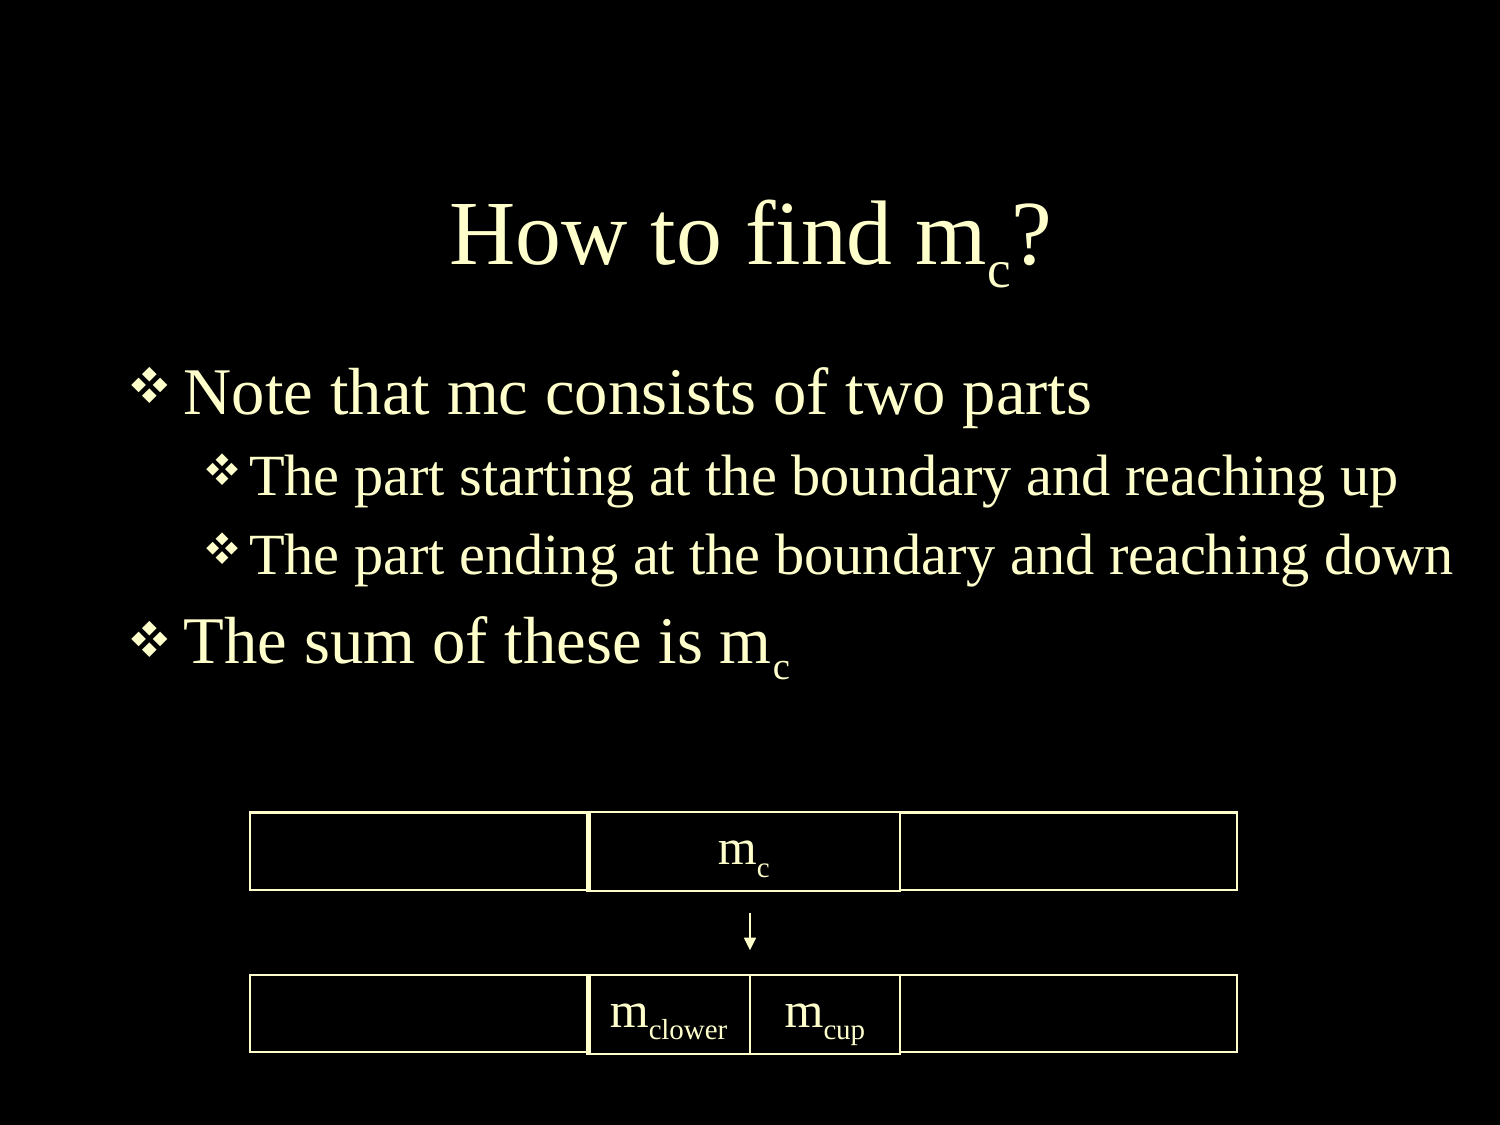

# How to find mc?
Note that mc consists of two parts
The part starting at the boundary and reaching up
The part ending at the boundary and reaching down
The sum of these is mc
mc
mclower
mcup